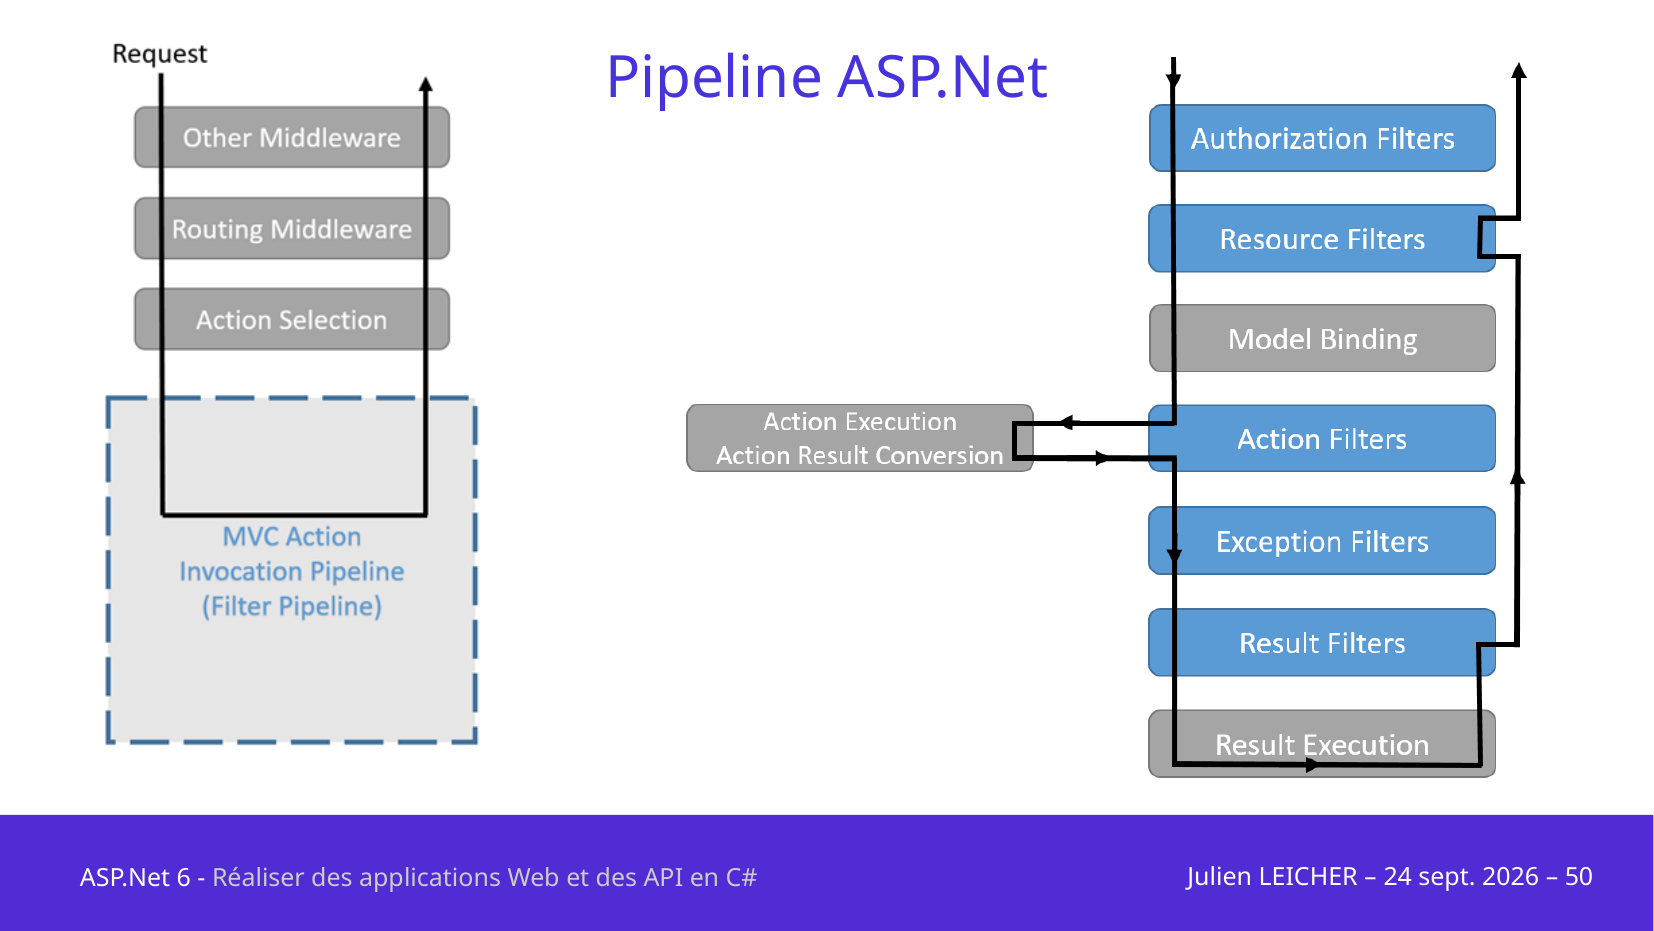

Pipeline ASP.Net
Julien LEICHER – –
ASP.Net 6 - Réaliser des applications Web et des API en C#